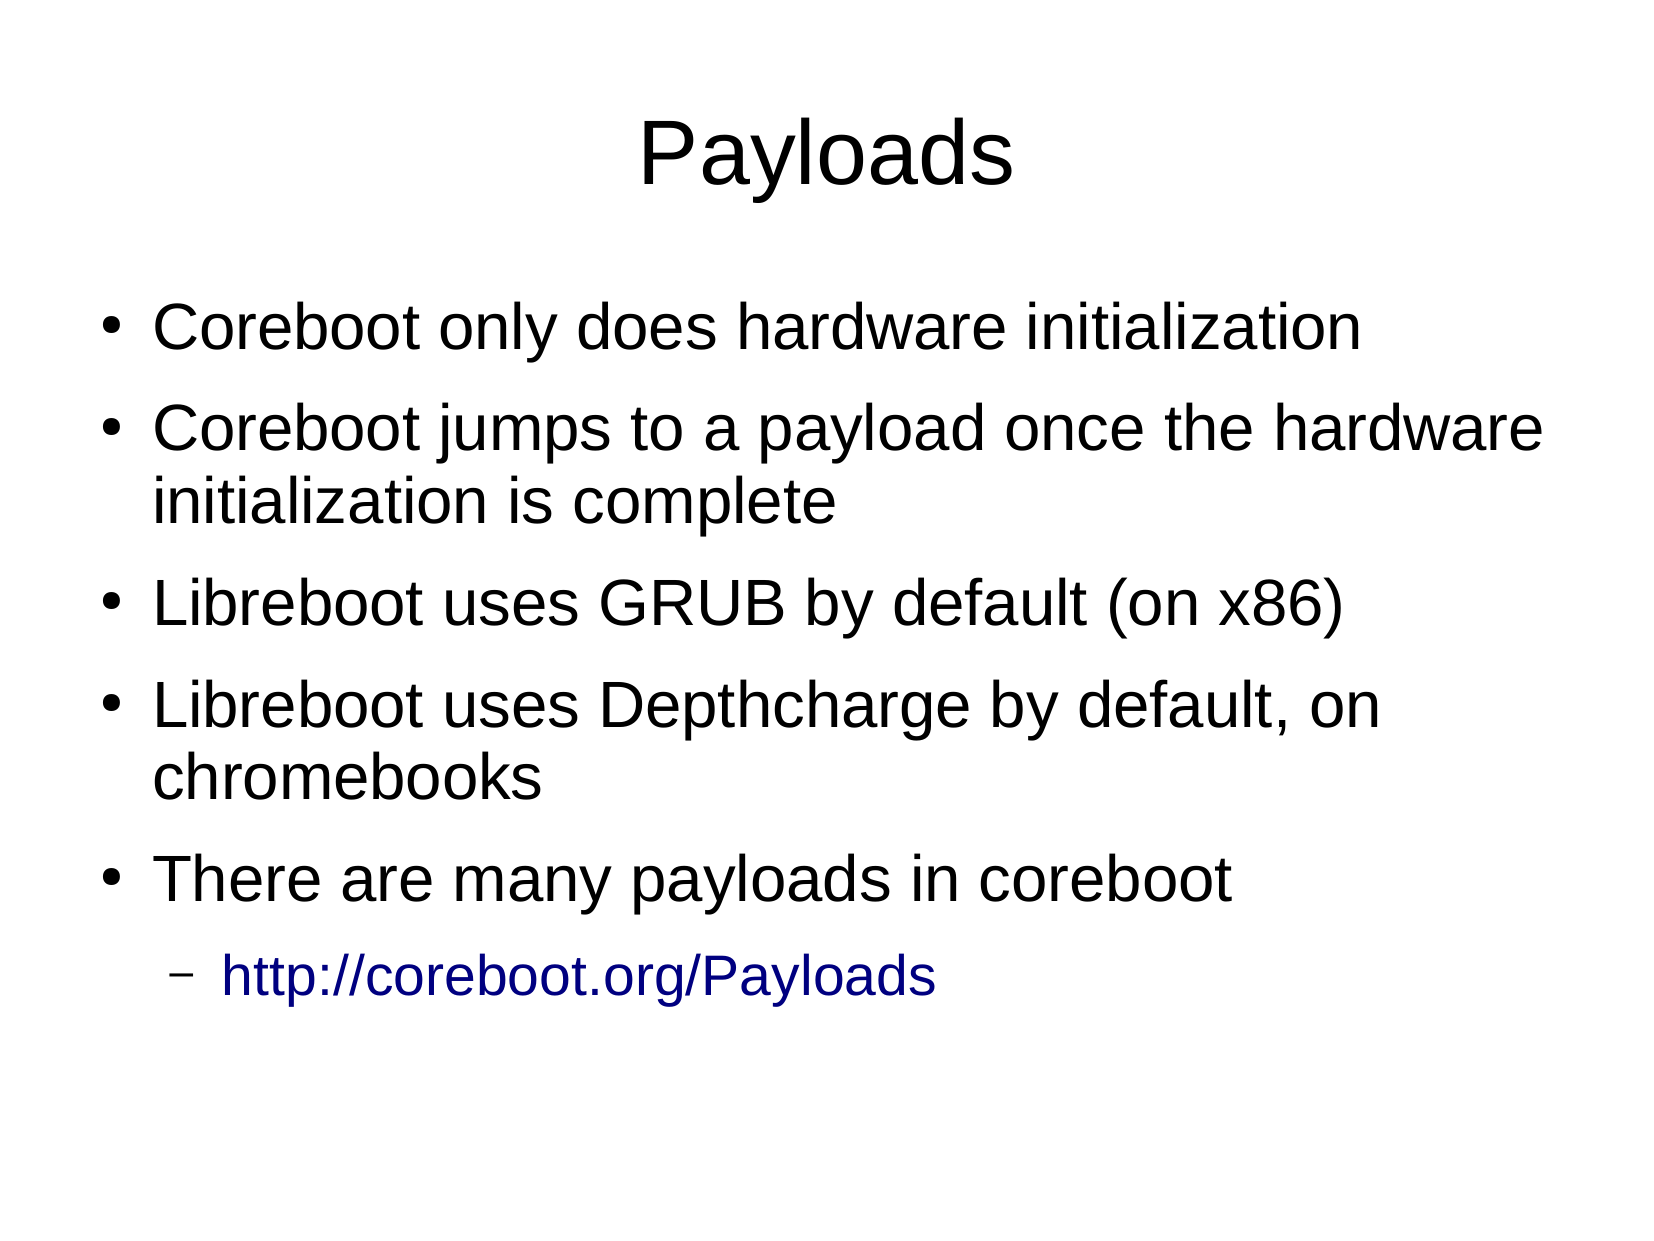

# Payloads
Coreboot only does hardware initialization
Coreboot jumps to a payload once the hardware initialization is complete
Libreboot uses GRUB by default (on x86)
Libreboot uses Depthcharge by default, on chromebooks
There are many payloads in coreboot
http://coreboot.org/Payloads